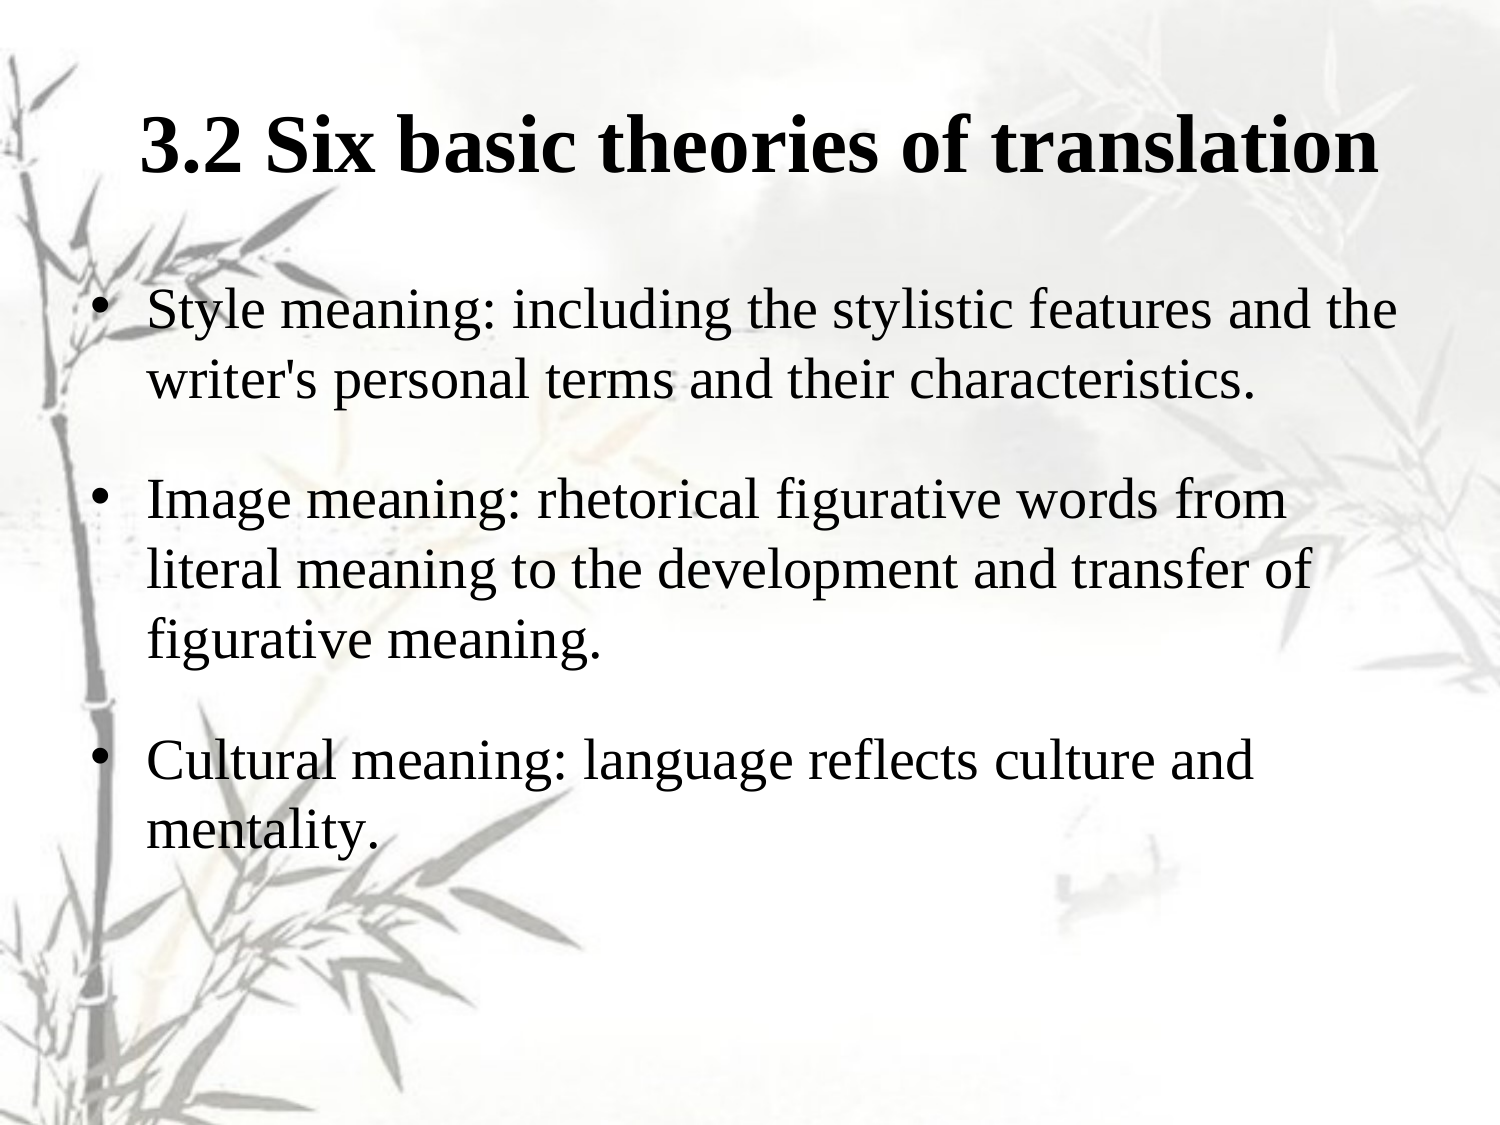

# 3.2 Six basic theories of translation
Style meaning: including the stylistic features and the writer's personal terms and their characteristics.
Image meaning: rhetorical figurative words from literal meaning to the development and transfer of figurative meaning.
Cultural meaning: language reflects culture and mentality.